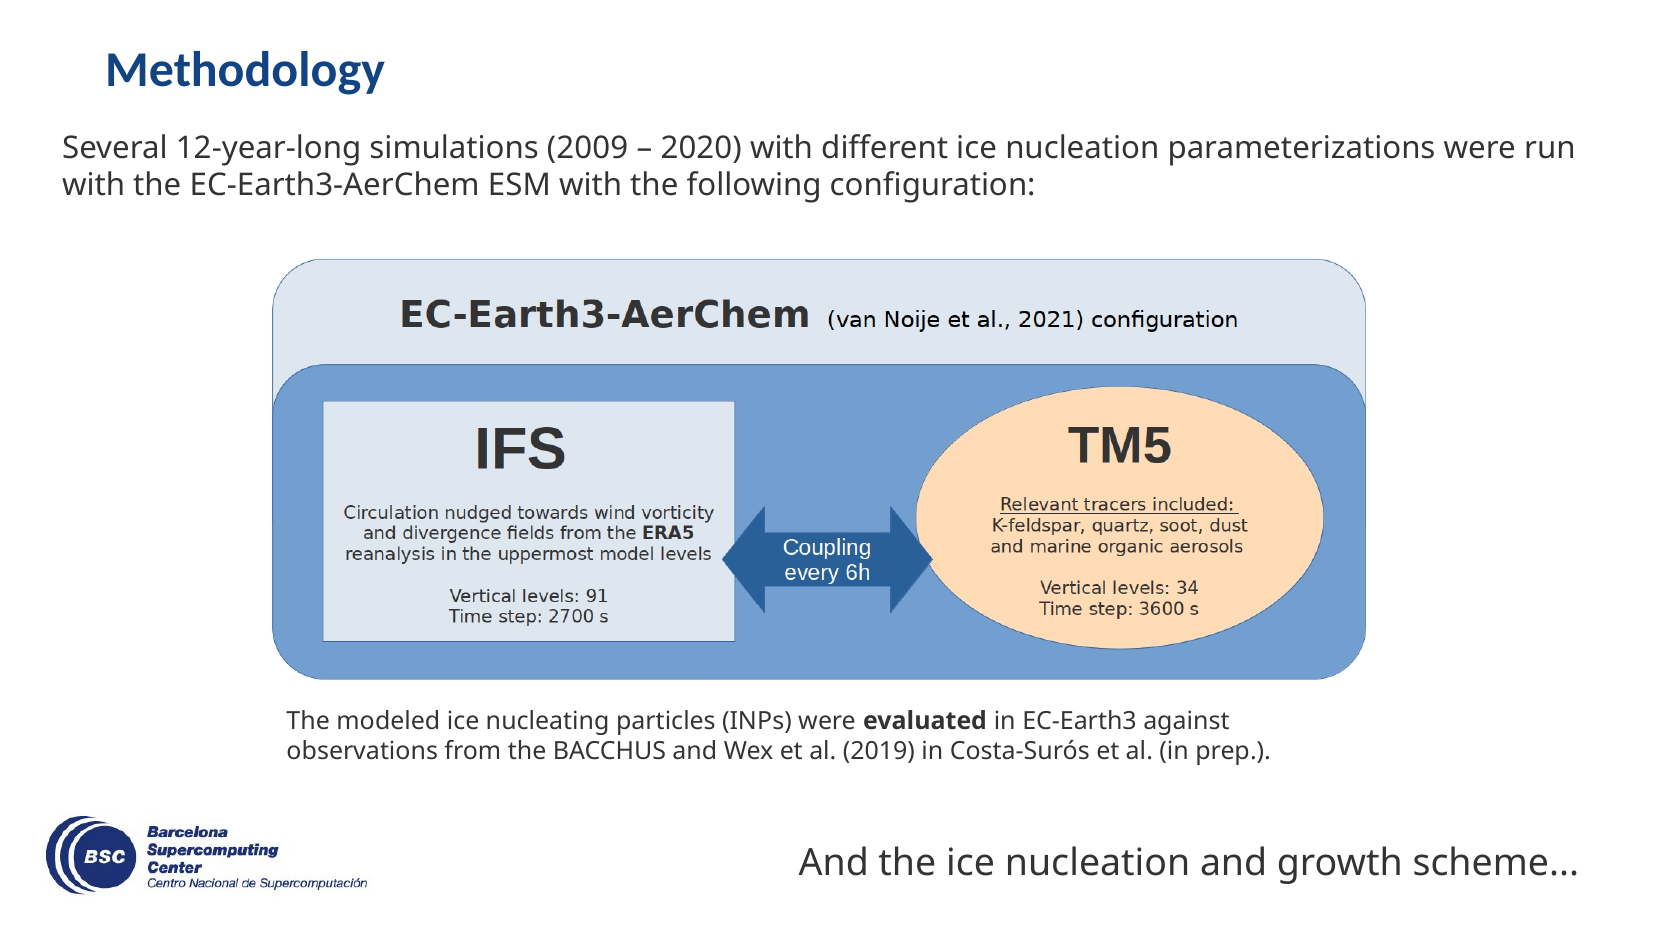

Methodology
Several 12-year-long simulations (2009 – 2020) with different ice nucleation parameterizations were run with the EC-Earth3-AerChem ESM with the following configuration:
The modeled ice nucleating particles (INPs) were evaluated in EC-Earth3 against observations from the BACCHUS and Wex et al. (2019) in Costa-Surós et al. (in prep.).
And the ice nucleation and growth scheme...
BACCHUS: "Impact of Biogenic versus Anthropogenic emissions on Clouds and Climate: towards a Holistic UnderStanding"